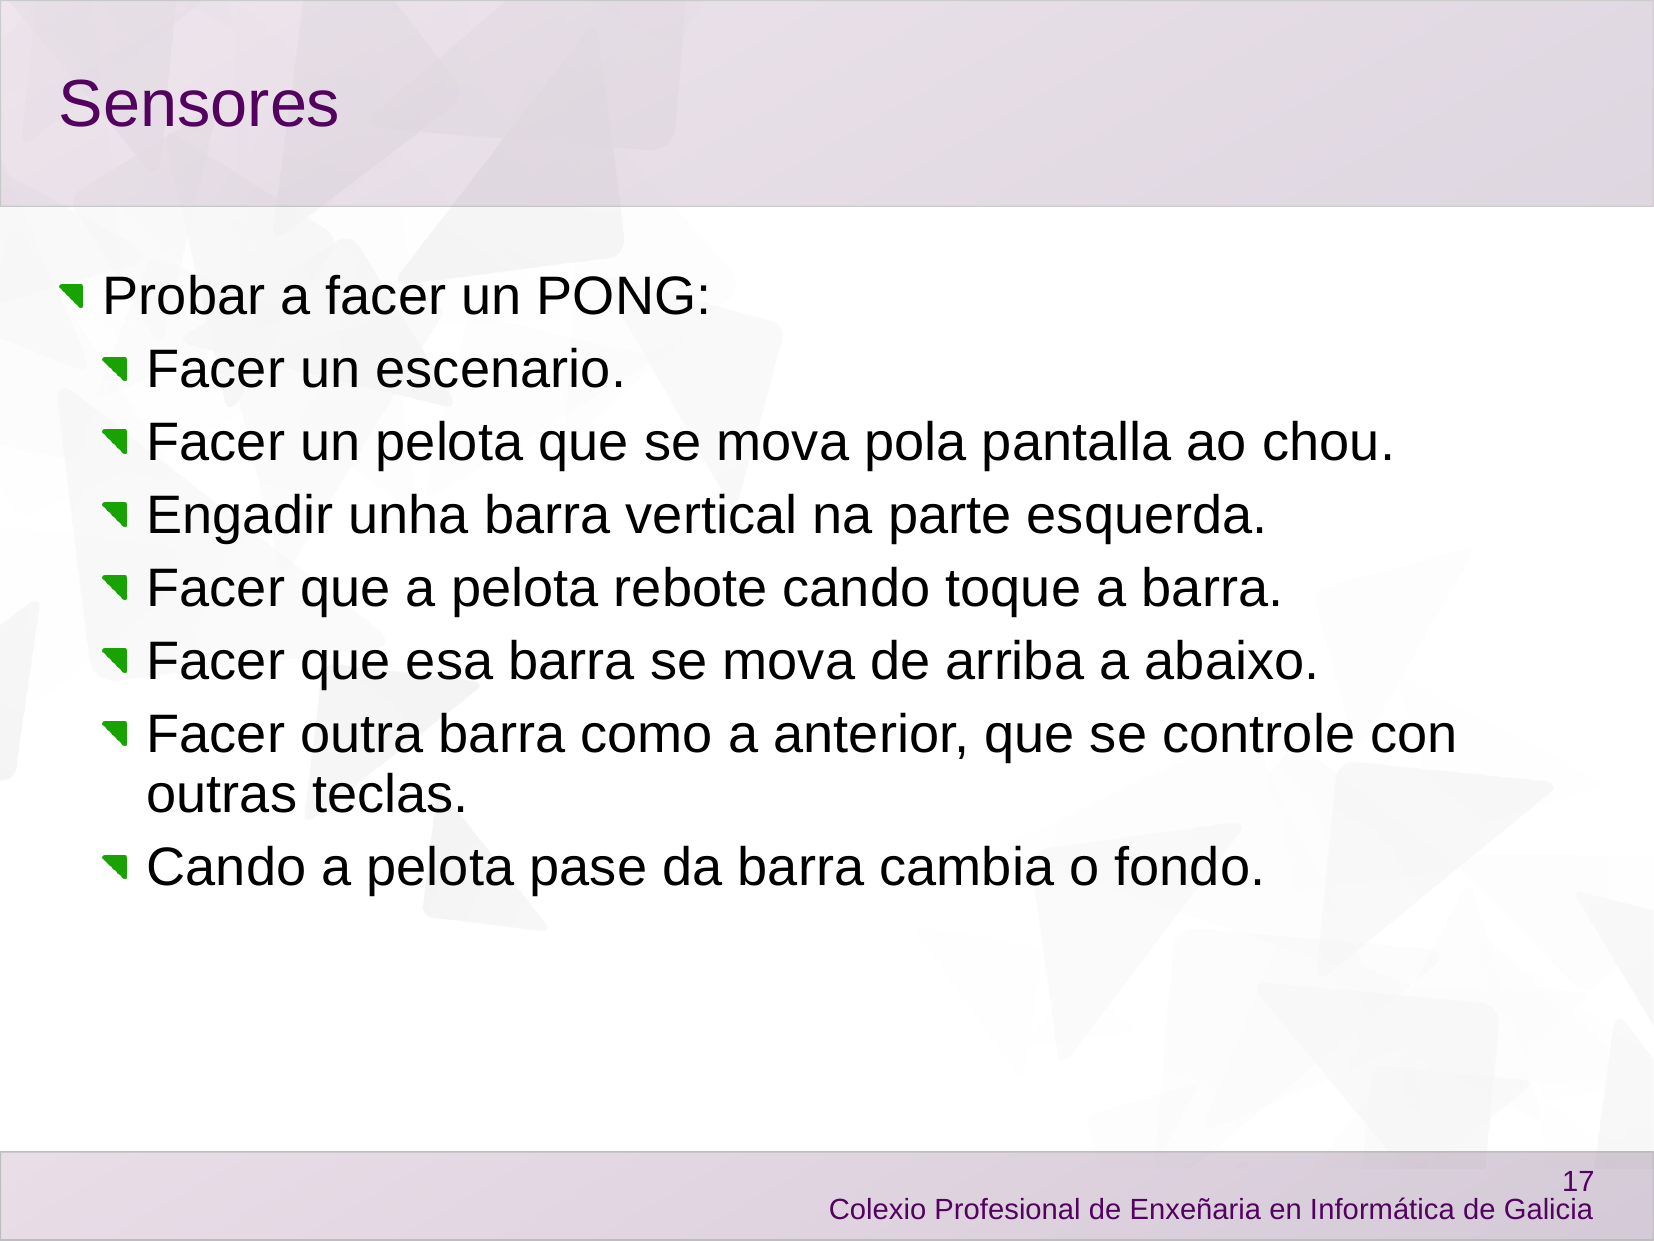

# Sensores
Probar a facer un PONG:
Facer un escenario.
Facer un pelota que se mova pola pantalla ao chou.
Engadir unha barra vertical na parte esquerda.
Facer que a pelota rebote cando toque a barra.
Facer que esa barra se mova de arriba a abaixo.
Facer outra barra como a anterior, que se controle con outras teclas.
Cando a pelota pase da barra cambia o fondo.
17
Colexio Profesional de Enxeñaria en Informática de Galicia